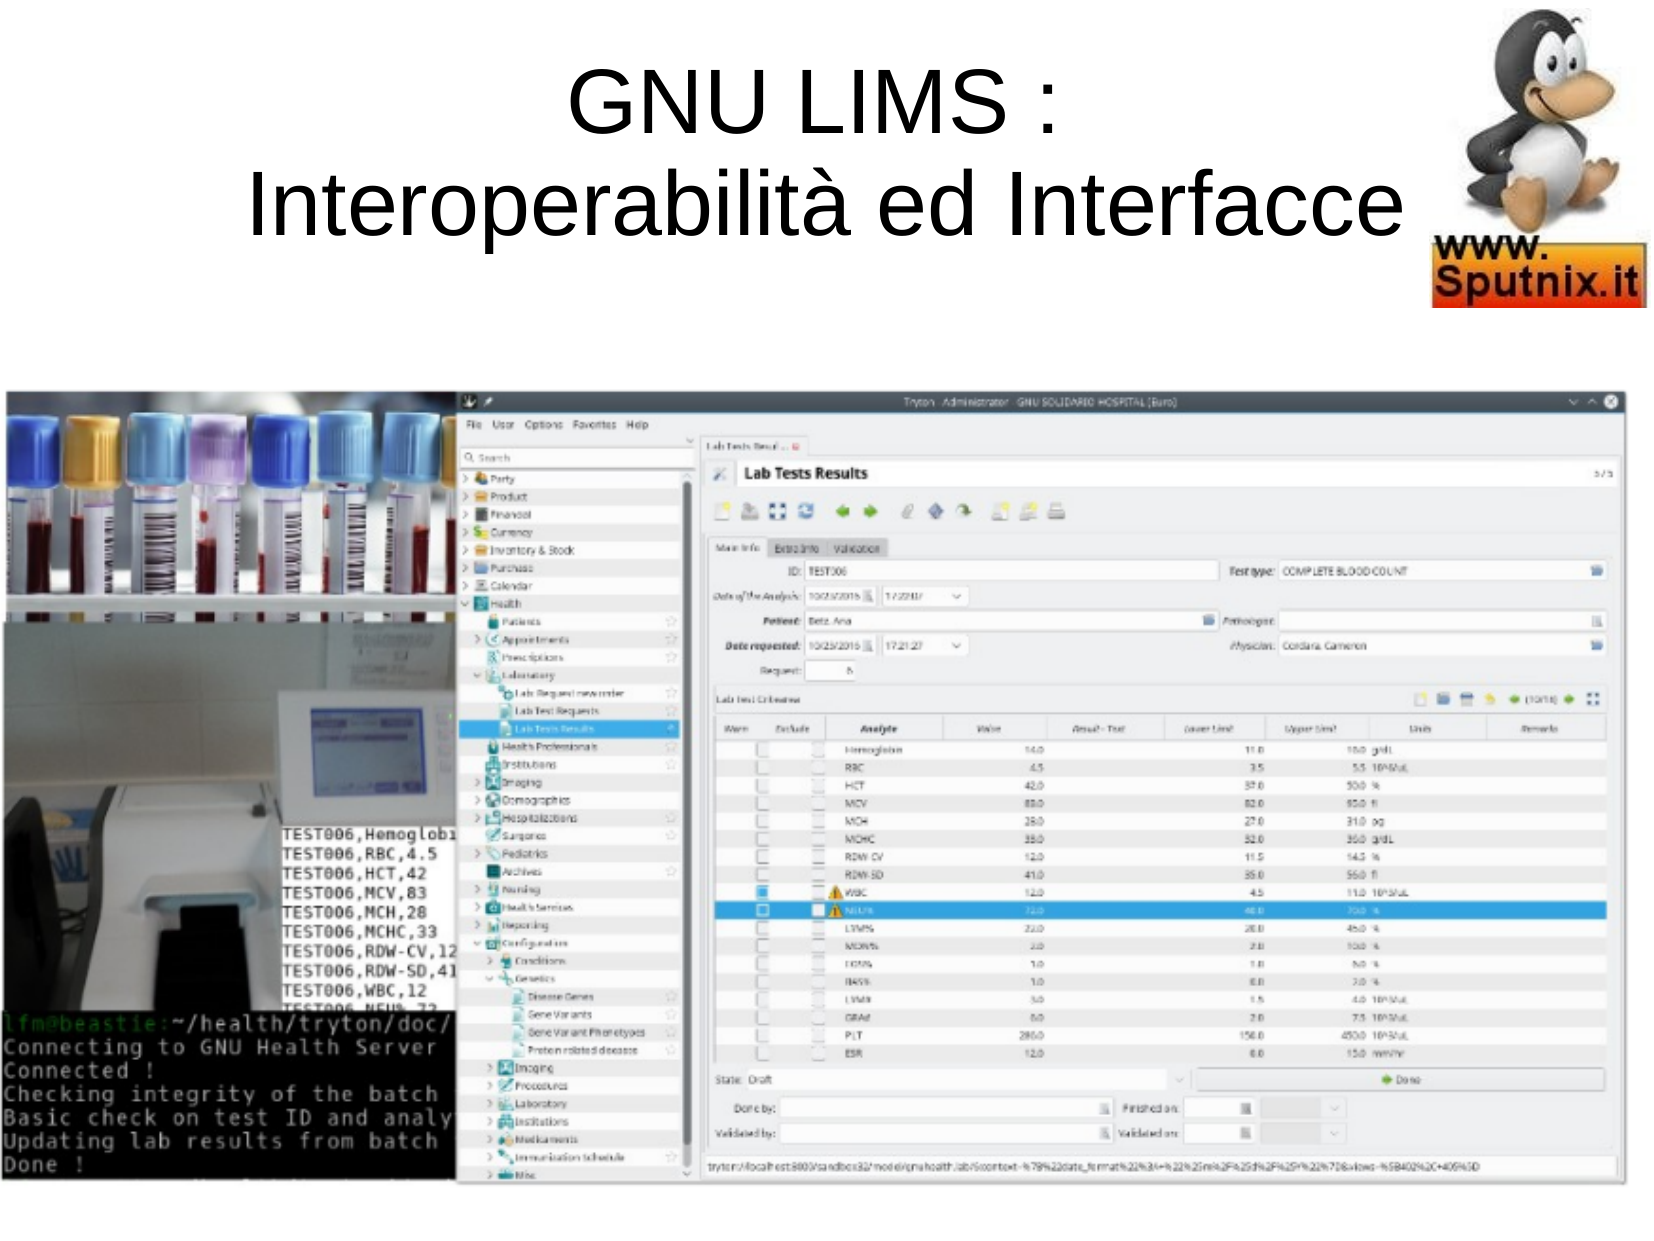

# GNU LIMS : Interoperabilità ed Interfacce